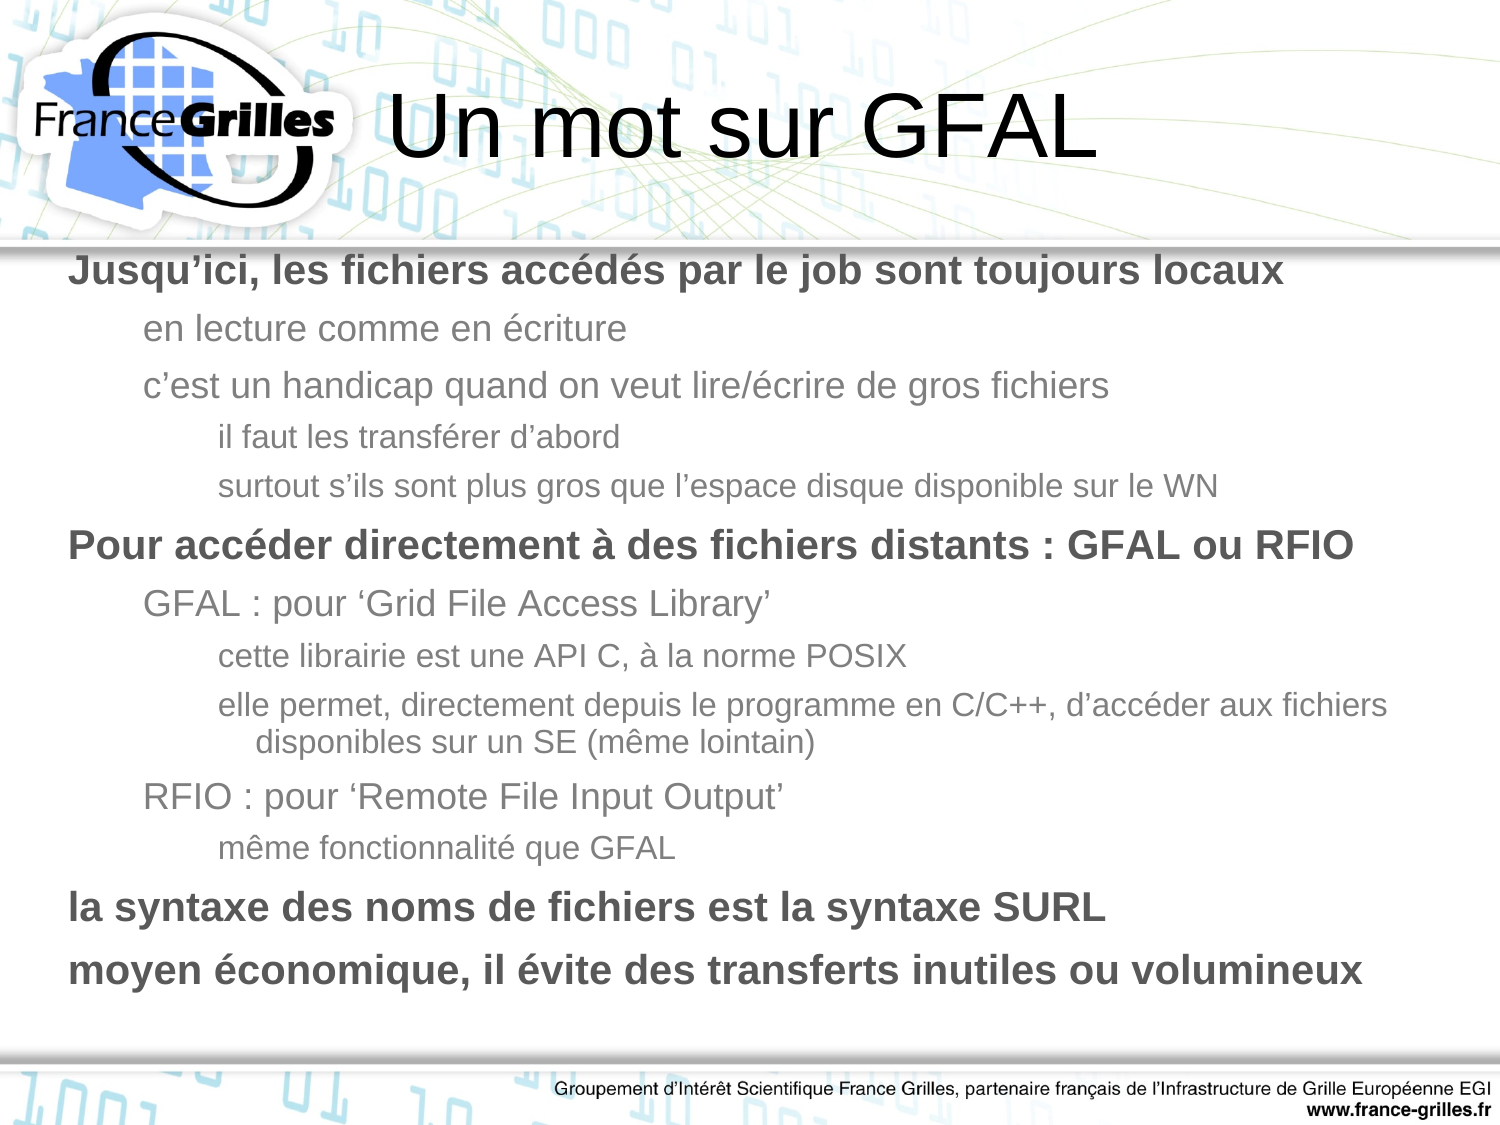

# Un mot sur GFAL
Jusqu’ici, les fichiers accédés par le job sont toujours locaux
en lecture comme en écriture
c’est un handicap quand on veut lire/écrire de gros fichiers
il faut les transférer d’abord
surtout s’ils sont plus gros que l’espace disque disponible sur le WN
Pour accéder directement à des fichiers distants : GFAL ou RFIO
GFAL : pour ‘Grid File Access Library’
cette librairie est une API C, à la norme POSIX
elle permet, directement depuis le programme en C/C++, d’accéder aux fichiers disponibles sur un SE (même lointain)
RFIO : pour ‘Remote File Input Output’
même fonctionnalité que GFAL
la syntaxe des noms de fichiers est la syntaxe SURL
moyen économique, il évite des transferts inutiles ou volumineux